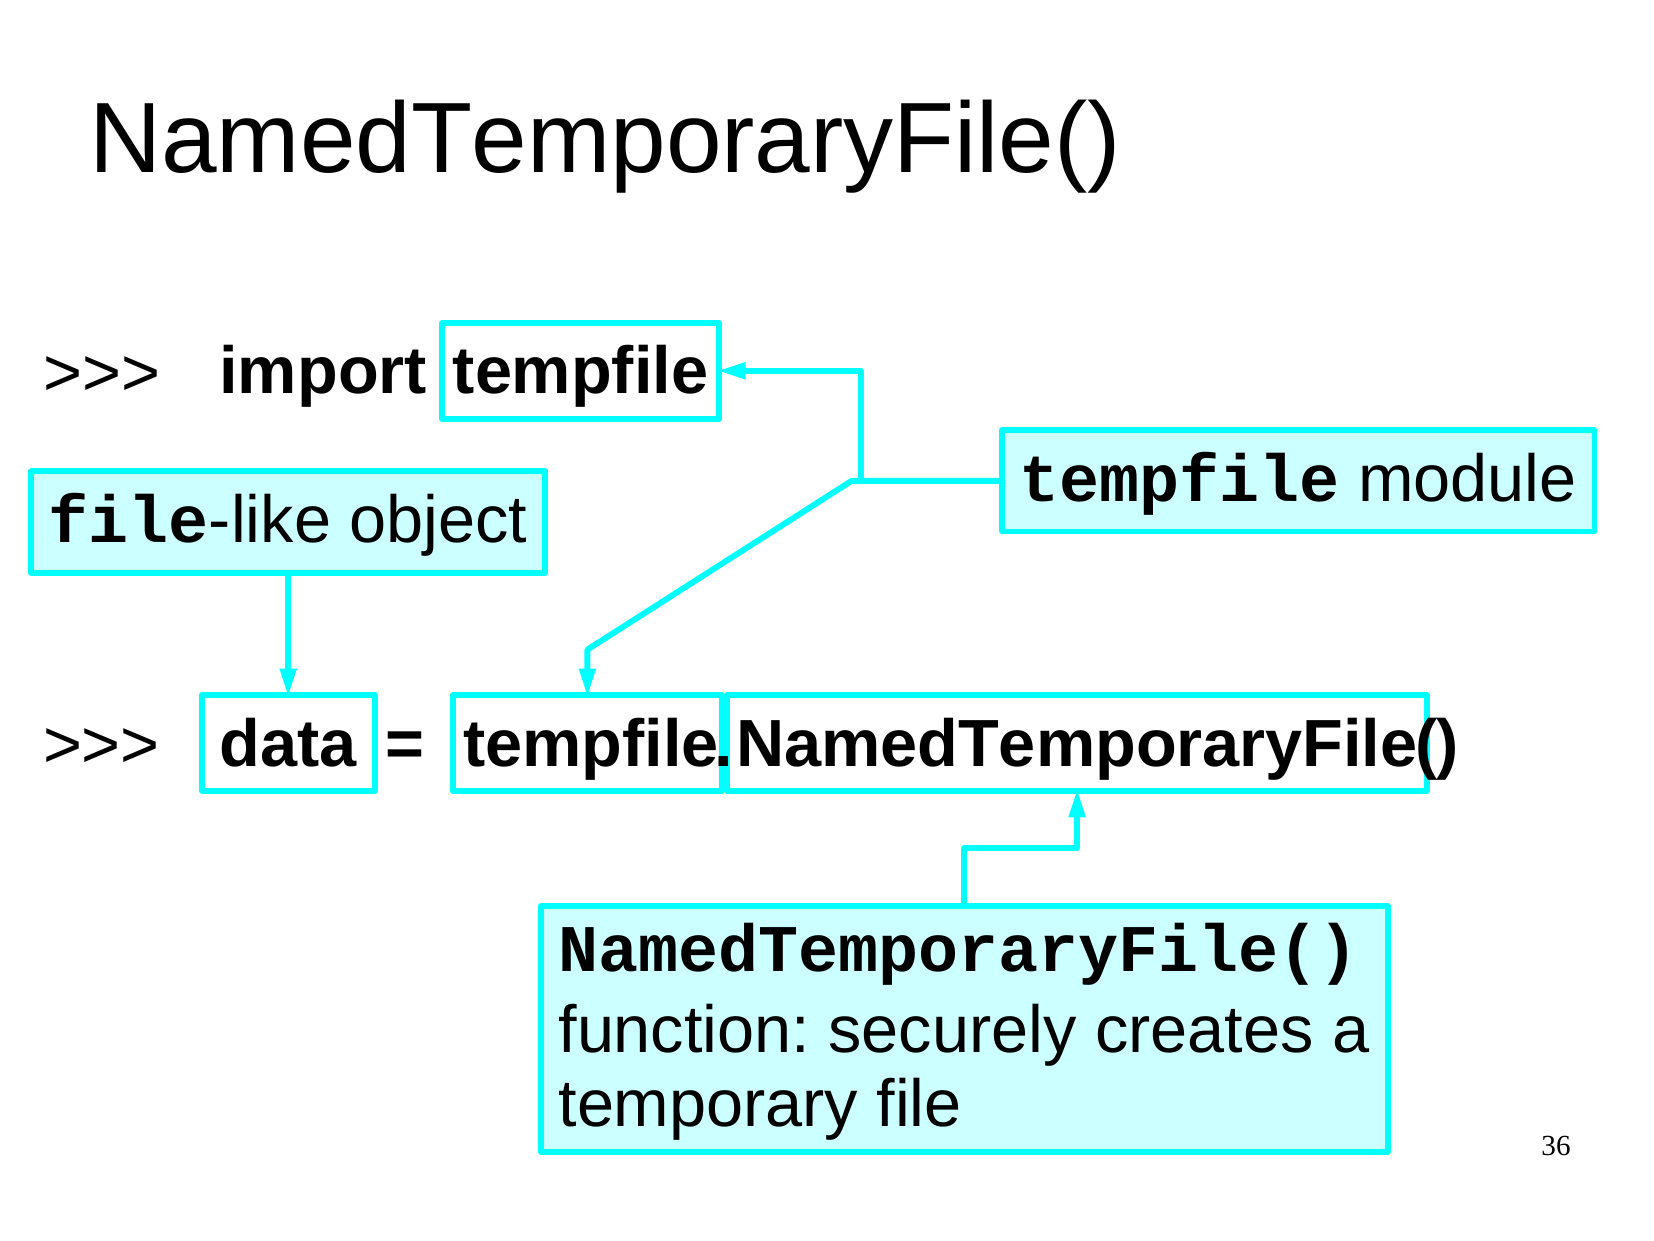

NamedTemporaryFile()
tempfile
import
>>>
tempfile module
file-like object
data
=
tempfile
.
NamedTemporaryFile
(
)
>>>
NamedTemporaryFile()
function: securely creates a
temporary file
36